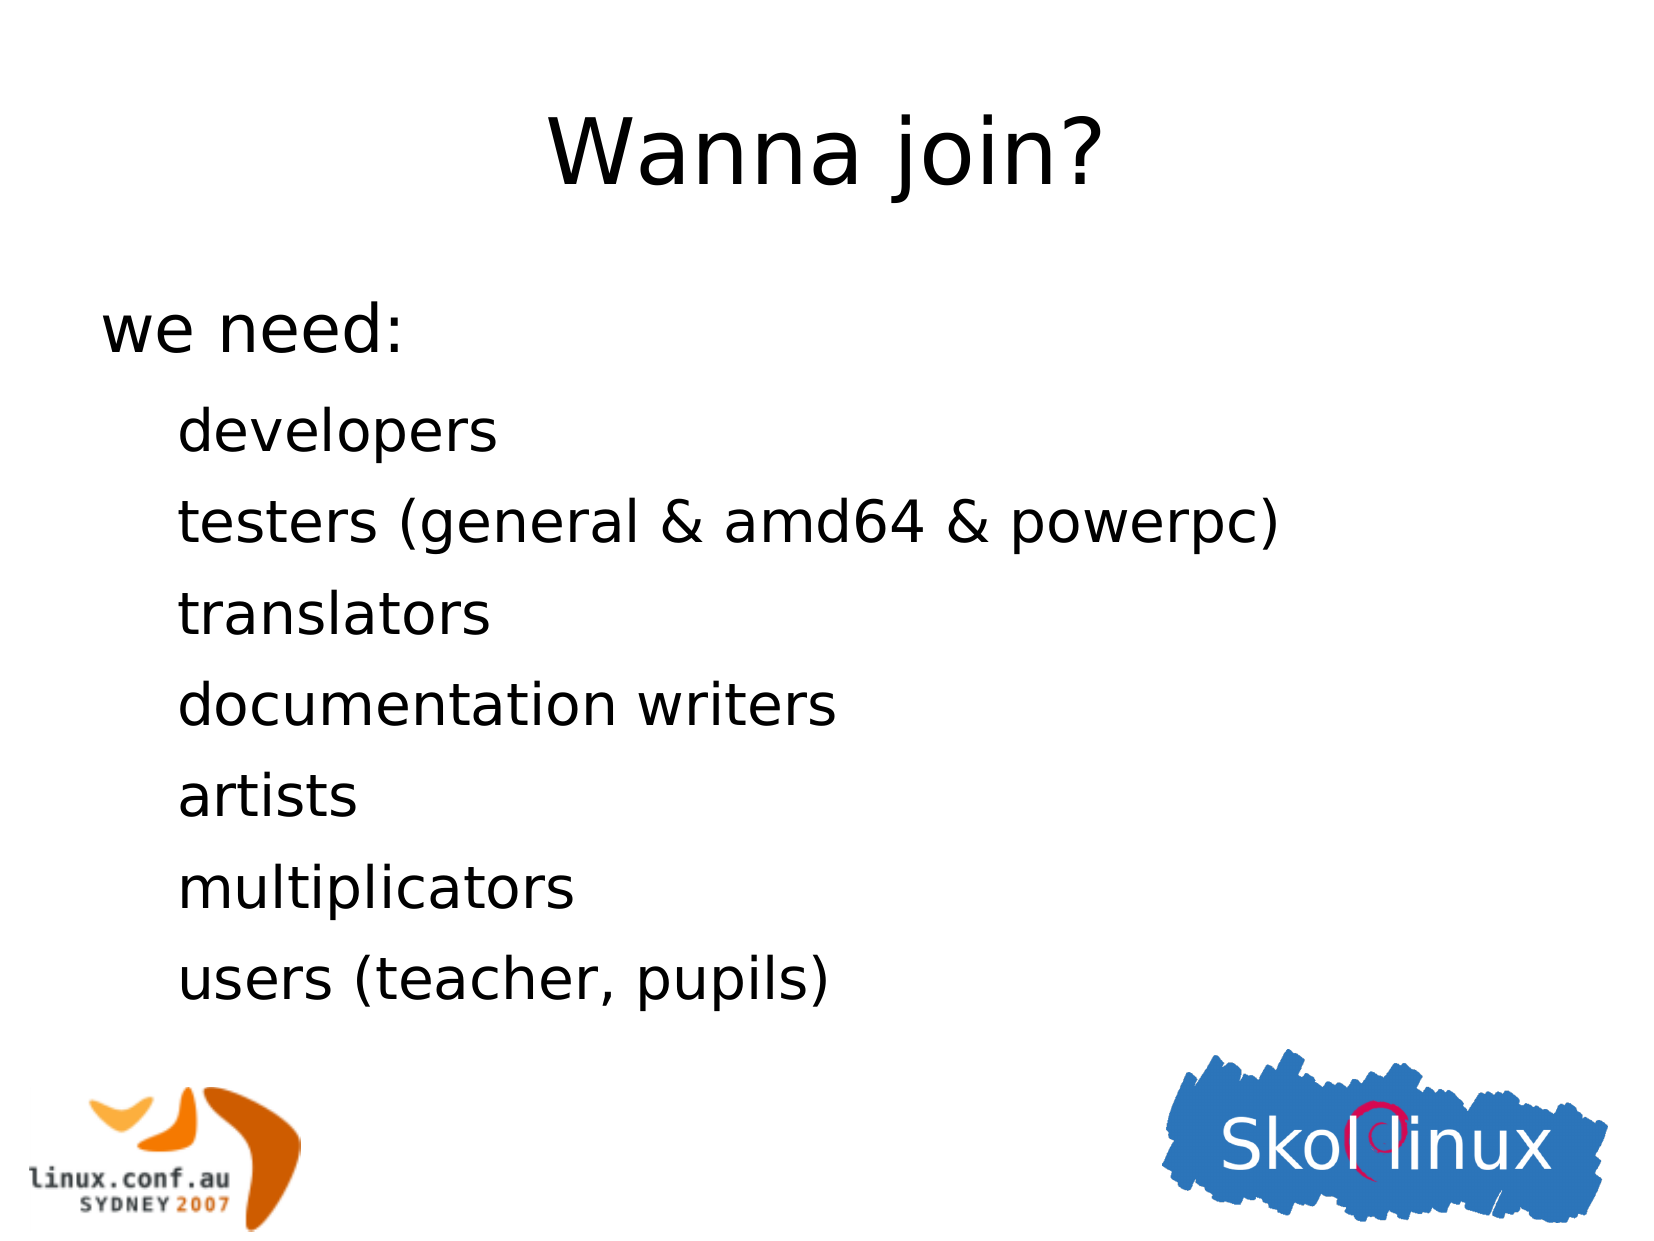

# Wanna join?
we need:
developers
testers (general & amd64 & powerpc)
translators
documentation writers
artists
multiplicators
users (teacher, pupils)